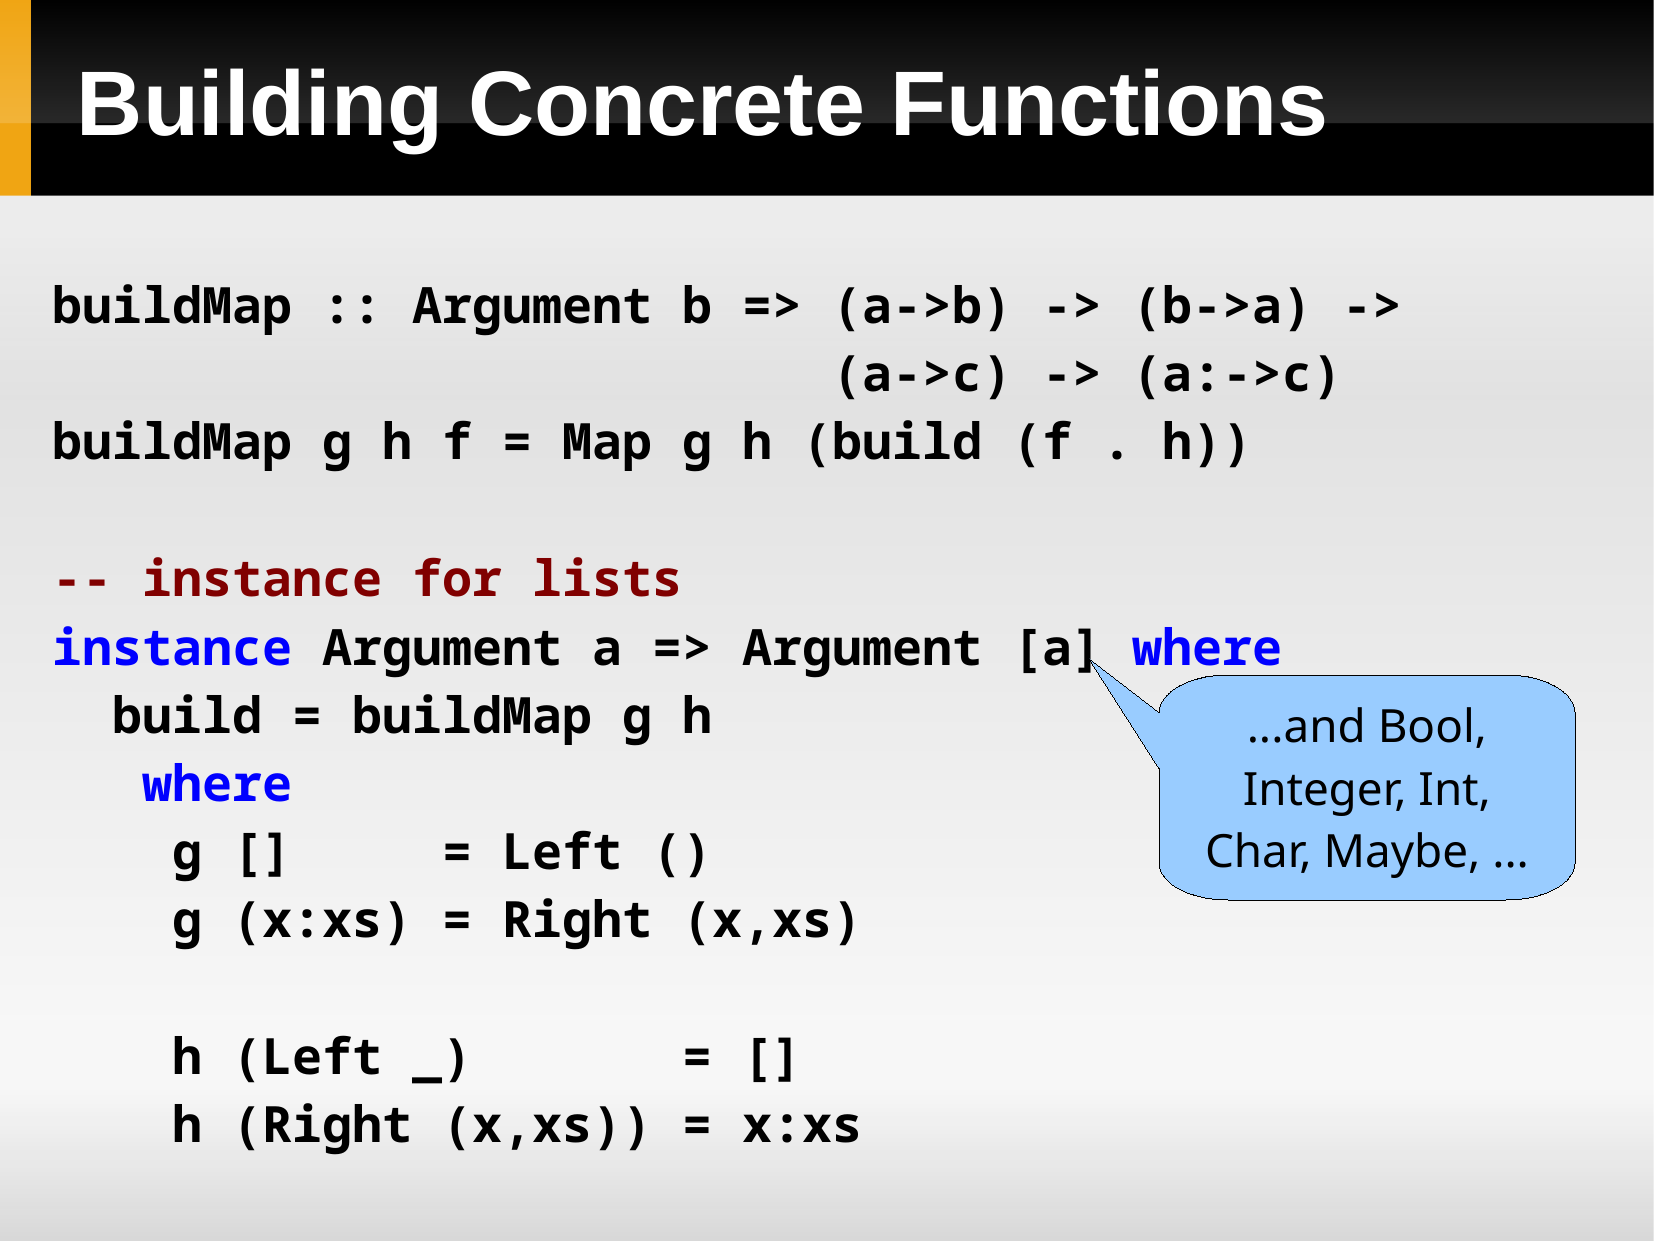

# Building Concrete Functions
buildMap :: Argument b => (a->b) -> (b->a) ->
 (a->c) -> (a:->c)
buildMap g h f = Map g h (build (f . h))
-- instance for lists
instance Argument a => Argument [a] where
 build = buildMap g h
 where
 g [] = Left ()
 g (x:xs) = Right (x,xs)
 h (Left _) = []
 h (Right (x,xs)) = x:xs
...and Bool, Integer, Int, Char, Maybe, ...